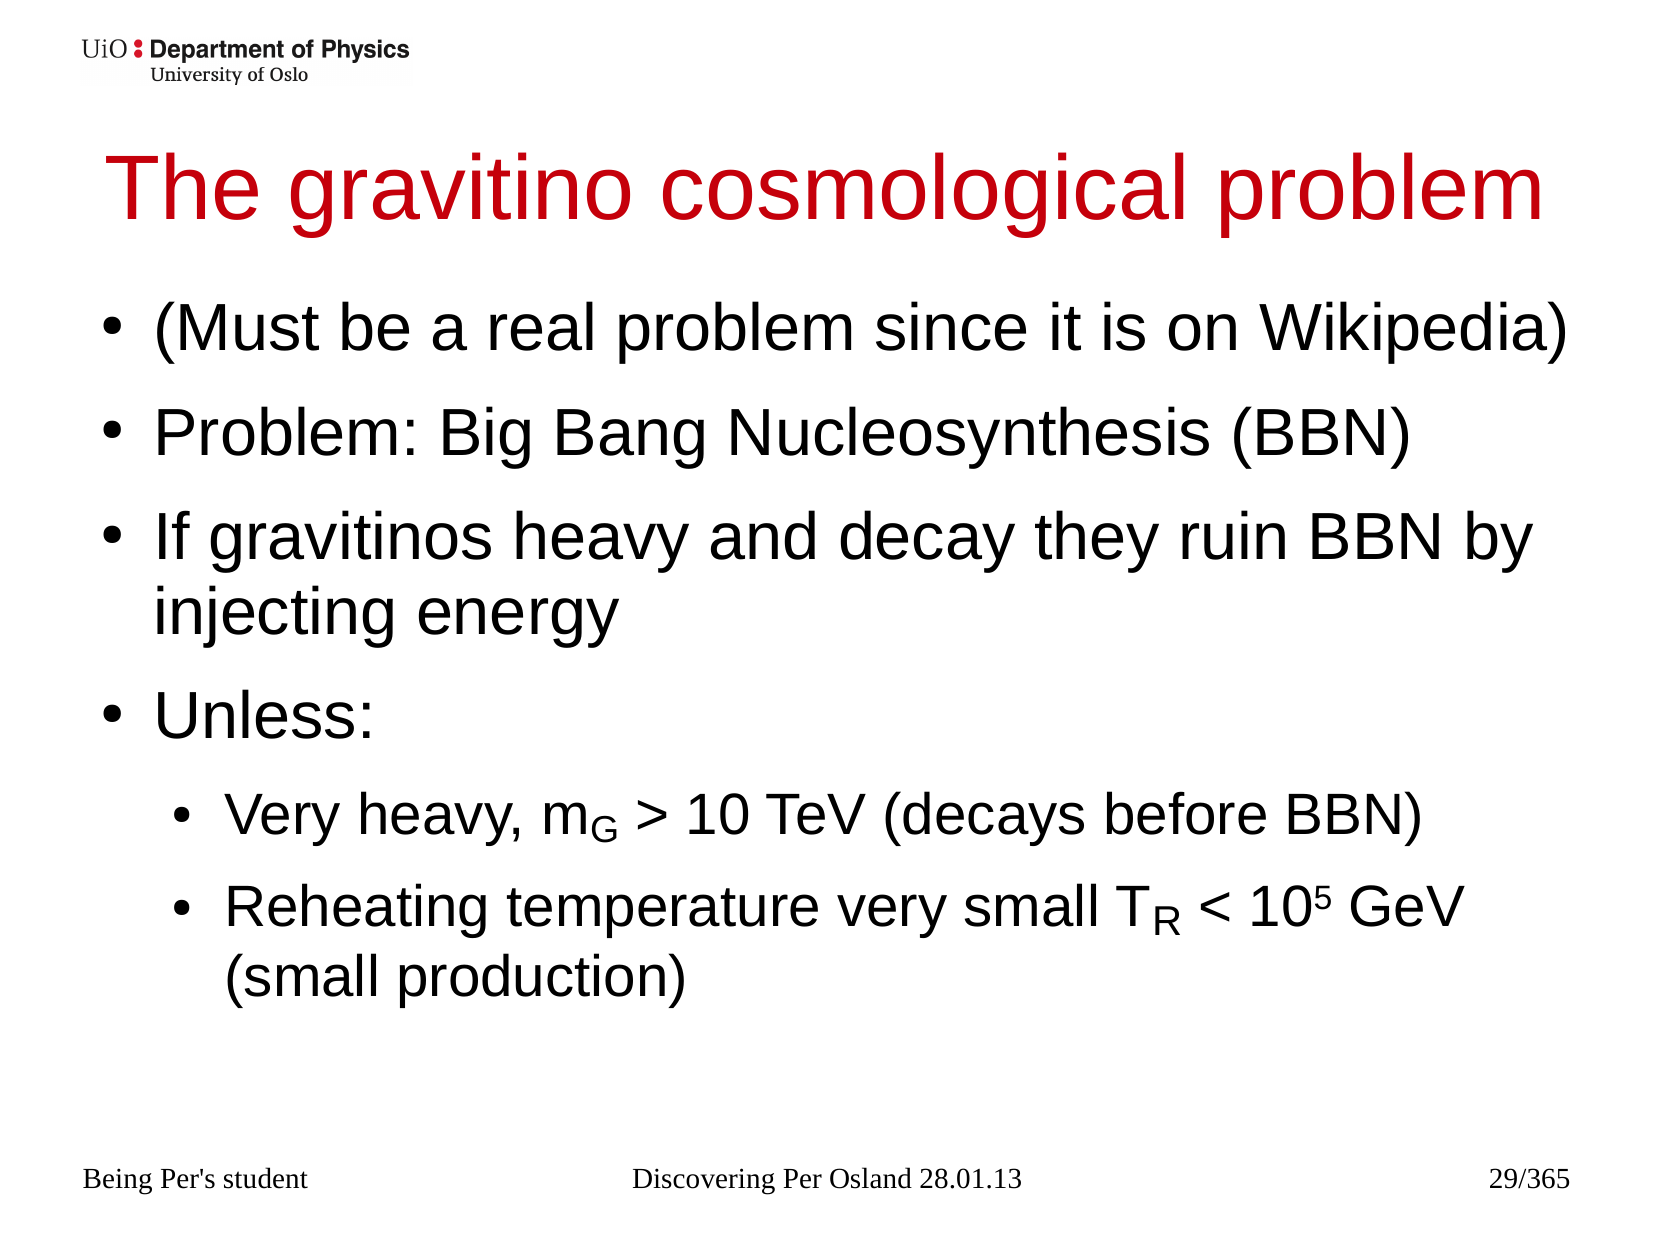

# The gravitino cosmological problem
(Must be a real problem since it is on Wikipedia)
Problem: Big Bang Nucleosynthesis (BBN)
If gravitinos heavy and decay they ruin BBN by injecting energy
Unless:
Very heavy, mG > 10 TeV (decays before BBN)
Reheating temperature very small TR < 105 GeV
(small production)
Being Per's student
Discovering Per Osland 28.01.13
29